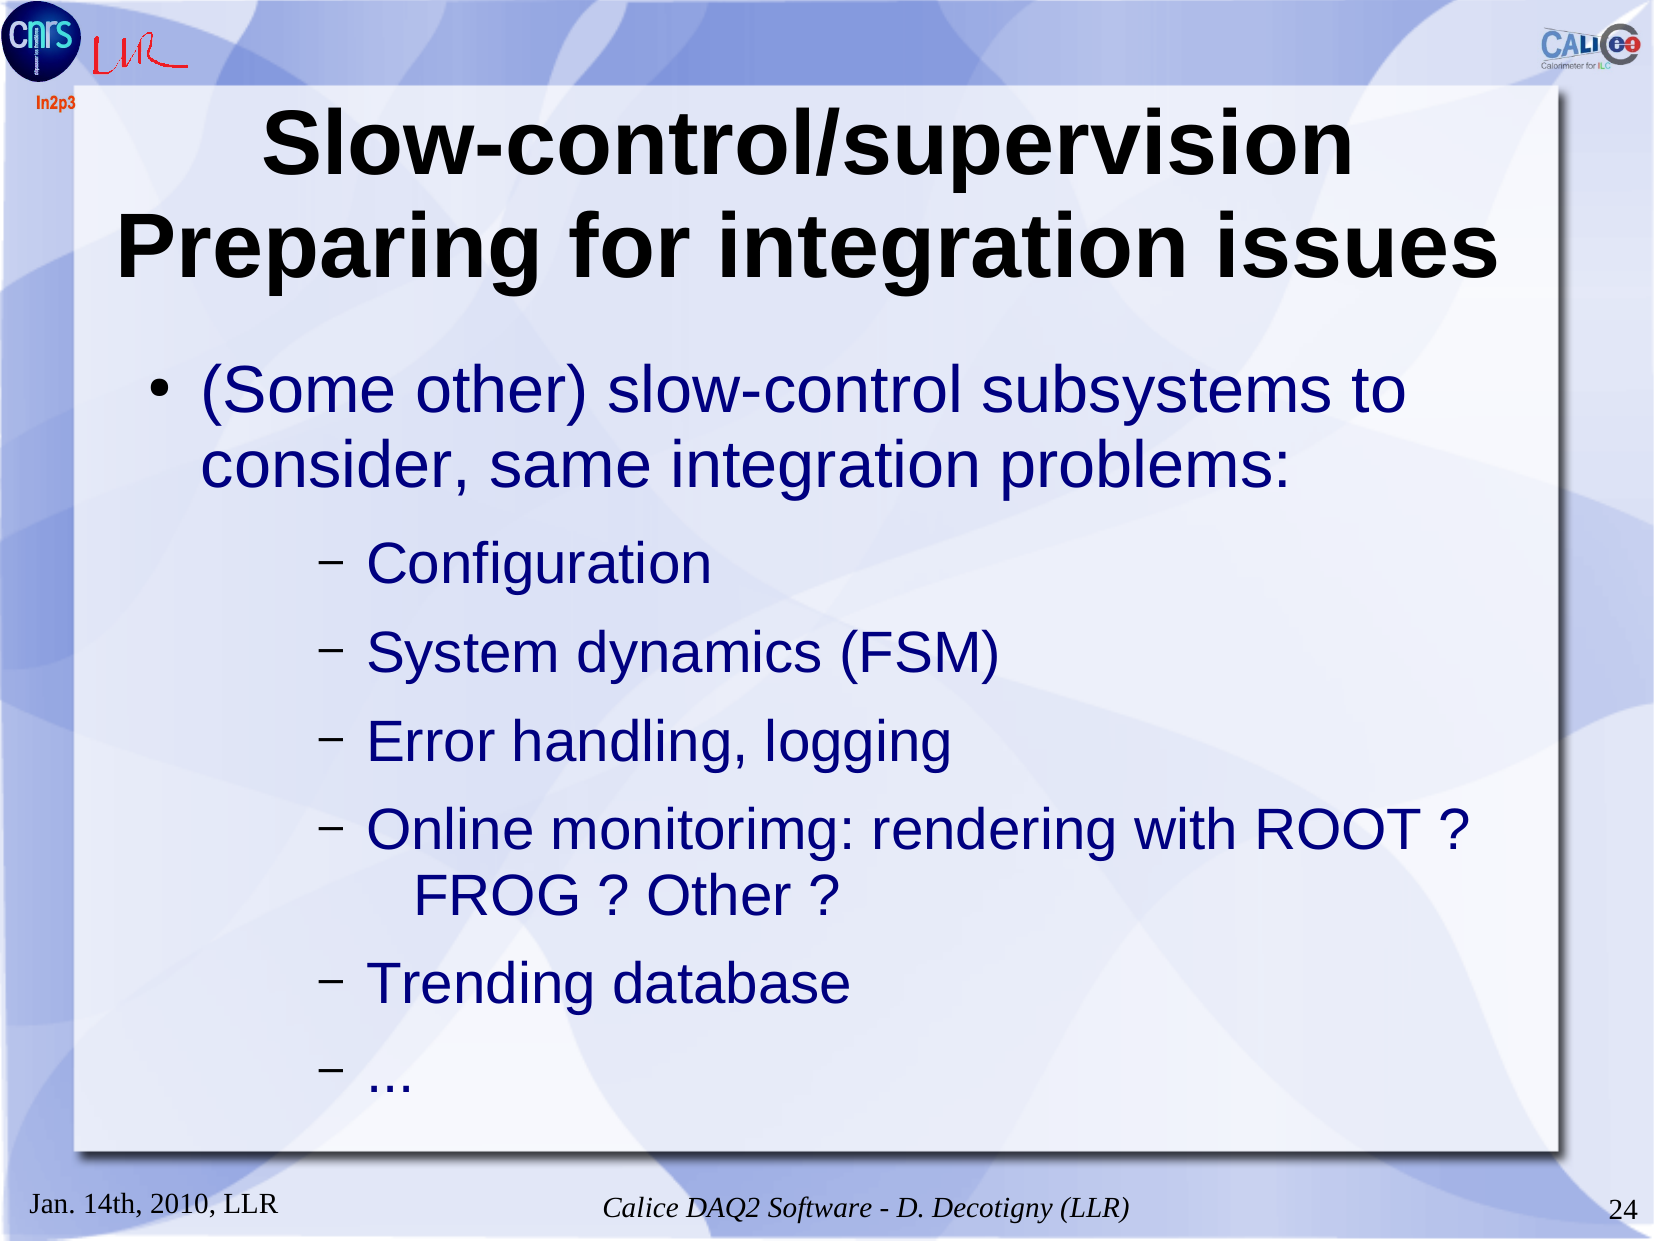

# Slow-control/supervision Preparing for integration issues
(Some other) slow-control subsystems to consider, same integration problems:
Configuration
System dynamics (FSM)
Error handling, logging
Online monitorimg: rendering with ROOT ? FROG ? Other ?
Trending database
...
Jan. 14th, 2010, LLR
Calice DAQ2 Software - D. Decotigny (LLR)
24